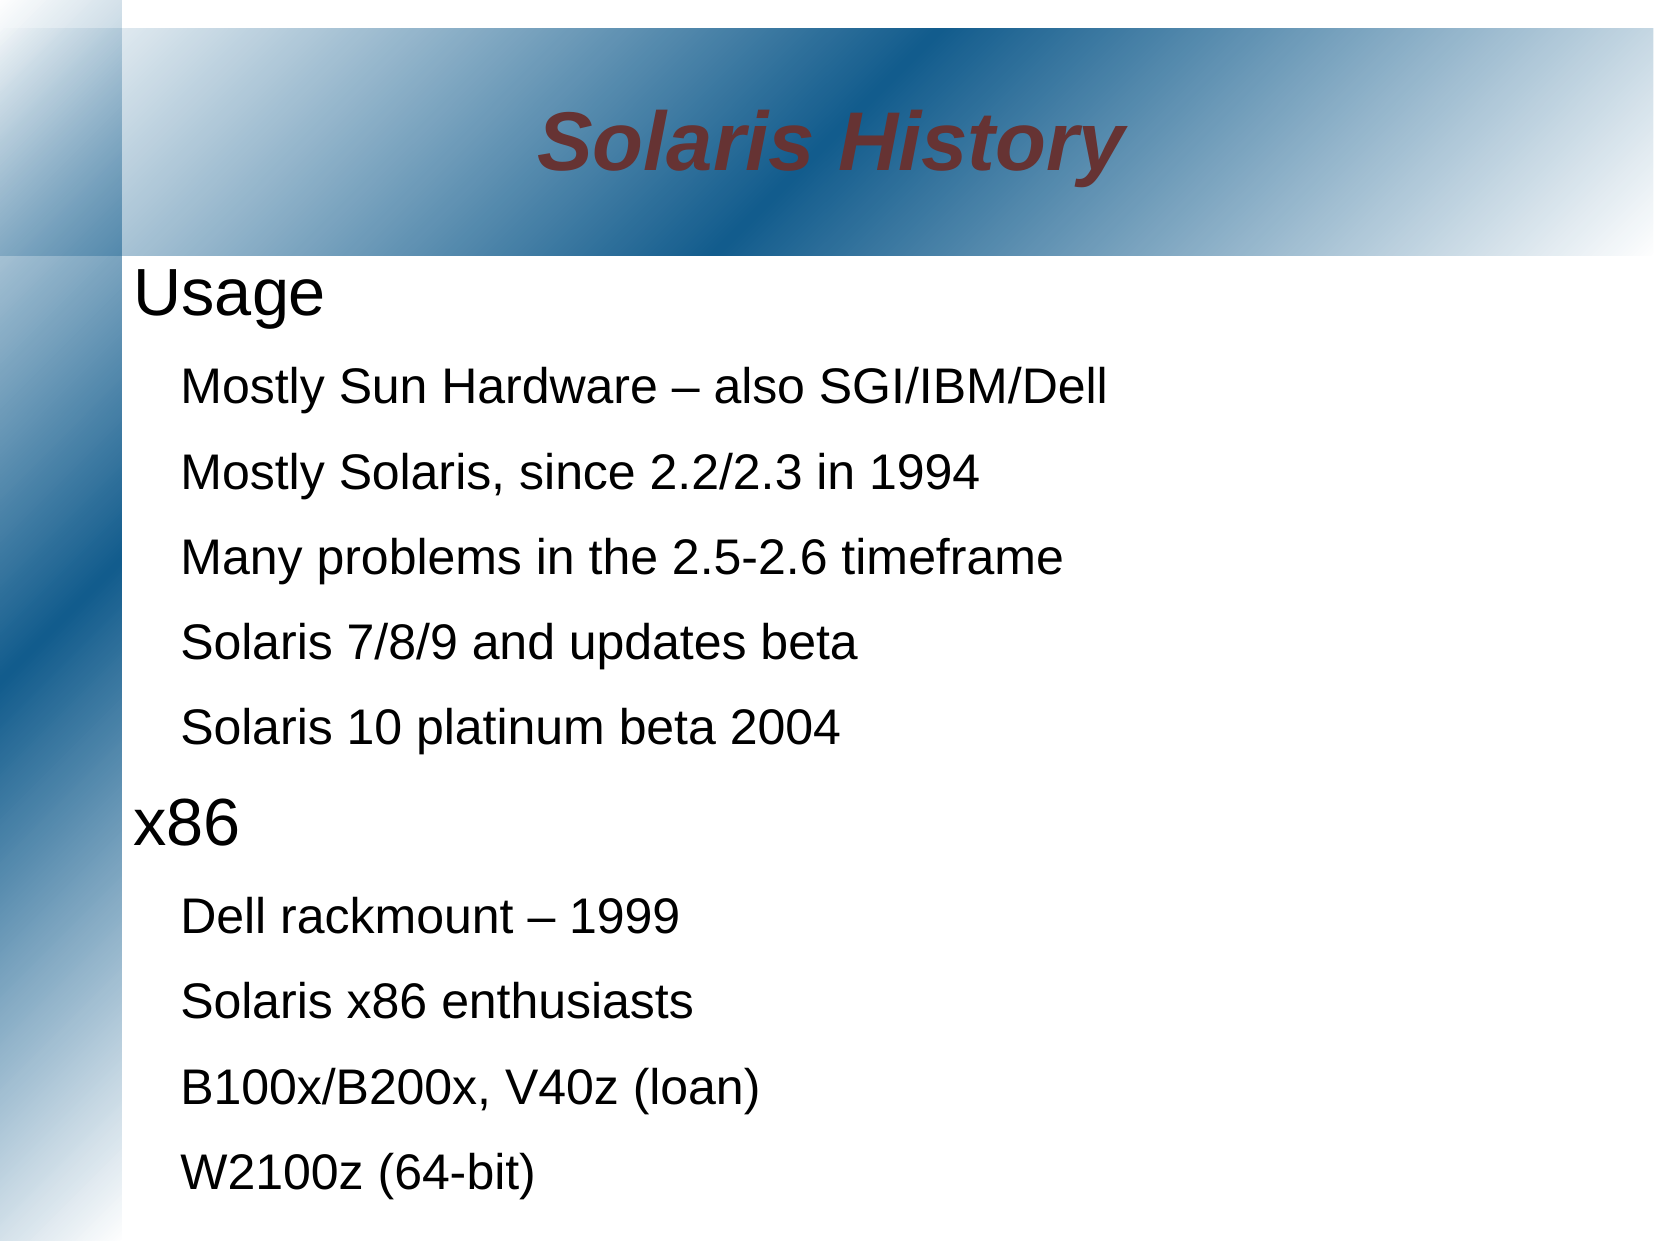

# Solaris History
Usage
Mostly Sun Hardware – also SGI/IBM/Dell
Mostly Solaris, since 2.2/2.3 in 1994
Many problems in the 2.5-2.6 timeframe
Solaris 7/8/9 and updates beta
Solaris 10 platinum beta 2004
x86
Dell rackmount – 1999
Solaris x86 enthusiasts
B100x/B200x, V40z (loan)
W2100z (64-bit)